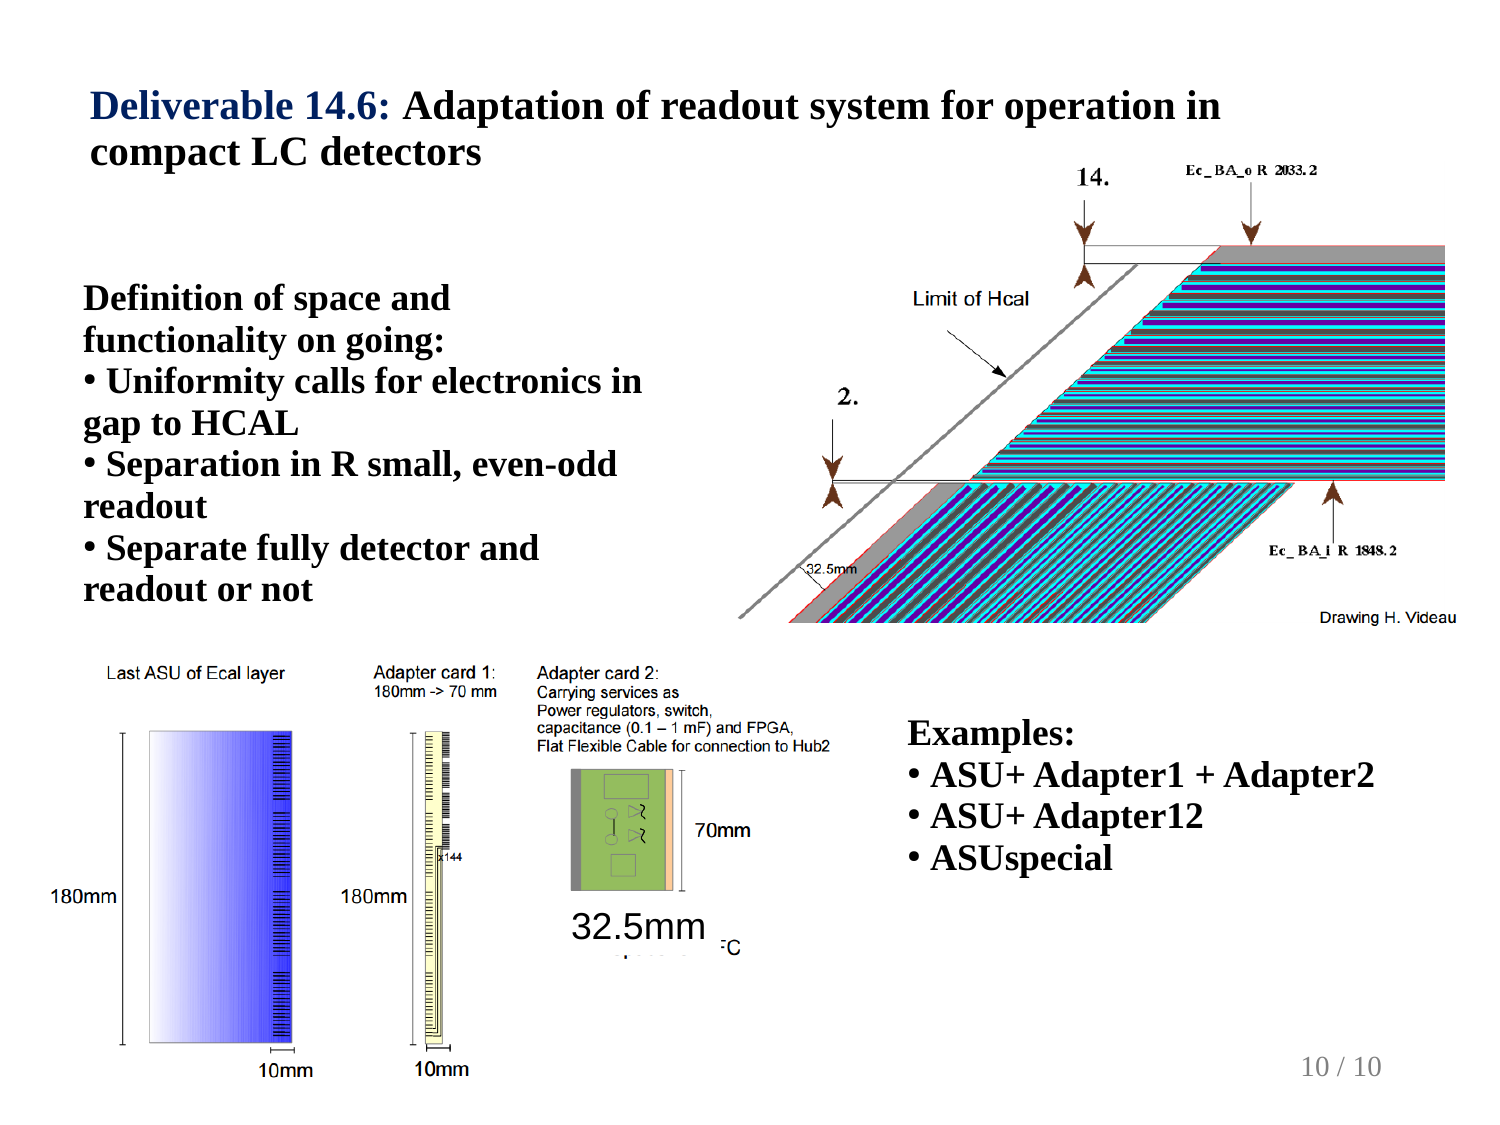

Deliverable 14.6: Adaptation of readout system for operation in compact LC detectors
Definition of space and functionality on going:
 Uniformity calls for electronics in gap to HCAL
 Separation in R small, even-odd readout
 Separate fully detector and readout or not
Examples:
 ASU+ Adapter1 + Adapter2
 ASU+ Adapter12
 ASUspecial
32.5mm
10